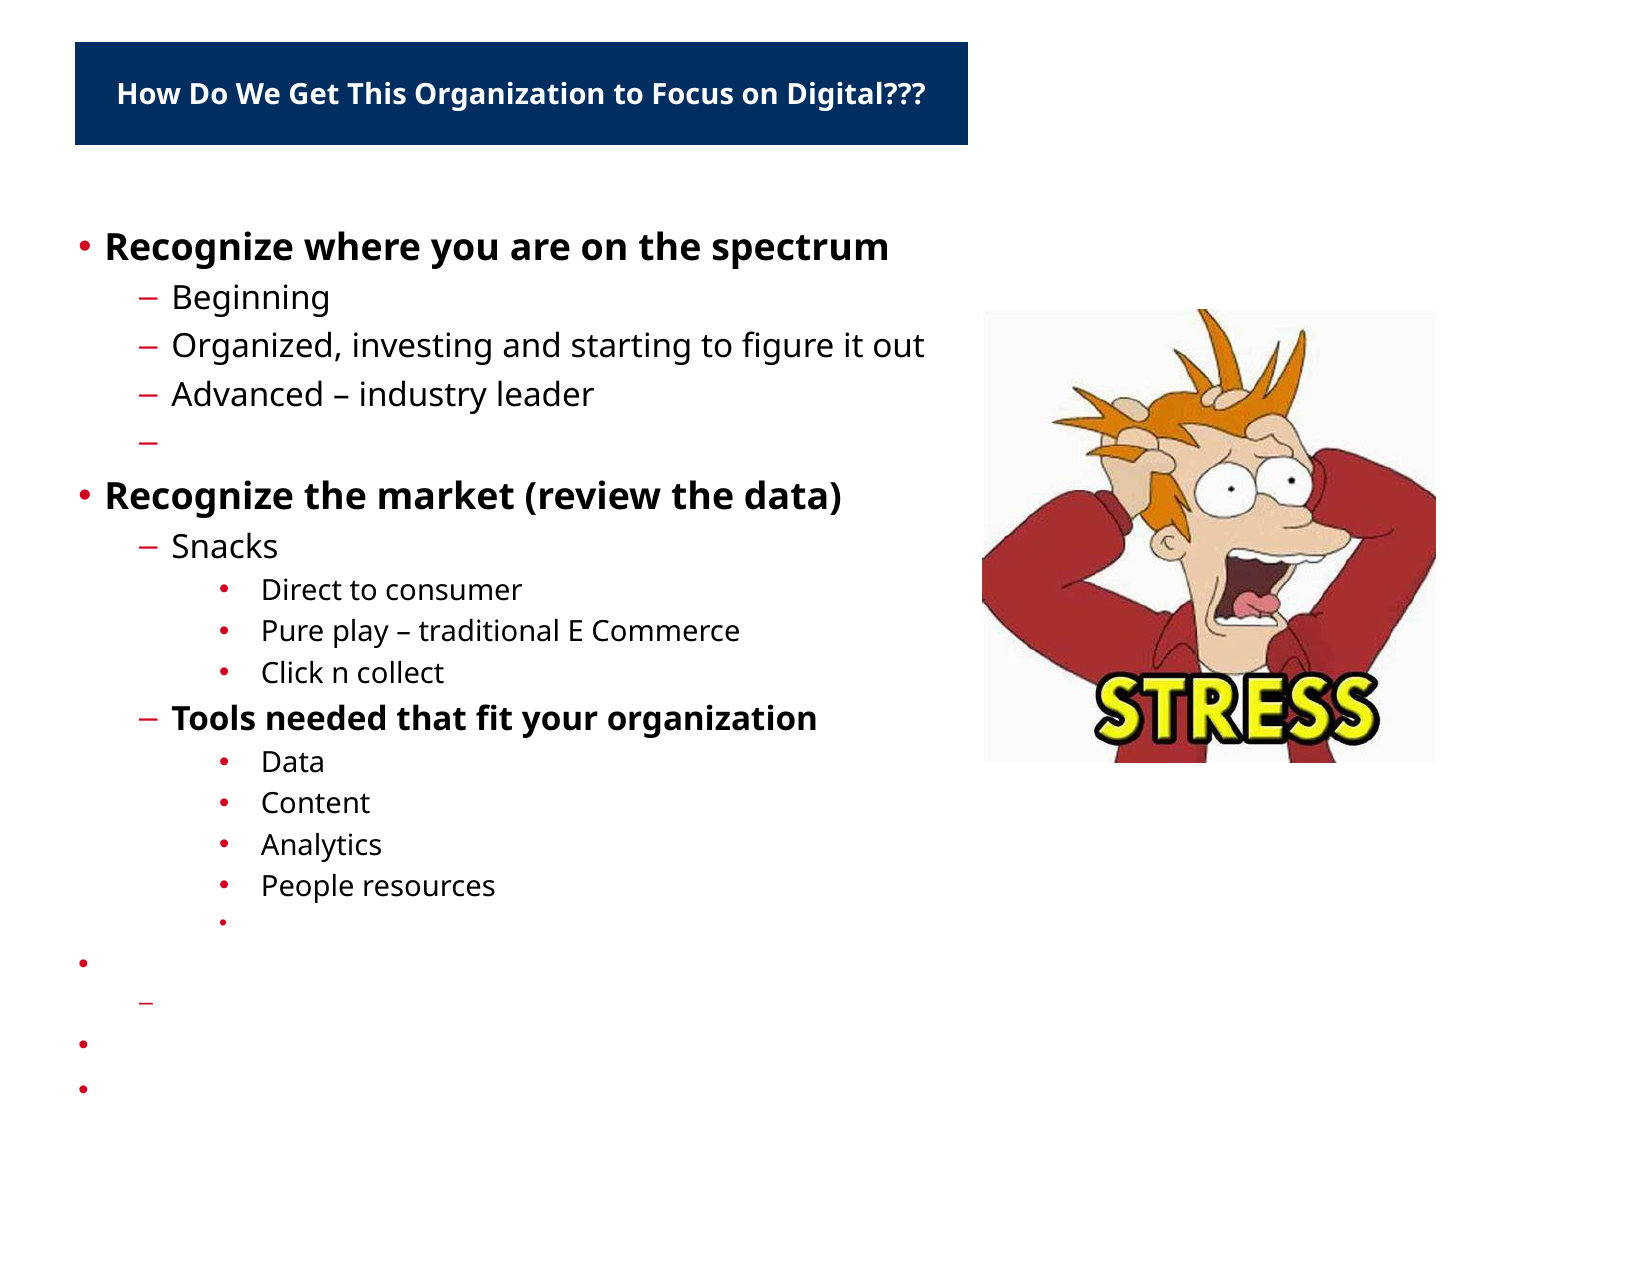

How Do We Get This Organization to Focus on Digital???
# Recognize where you are on the spectrum
Beginning
Organized, investing and starting to figure it out
Advanced – industry leader
Recognize the market (review the data)
Snacks
Direct to consumer
Pure play – traditional E Commerce
Click n collect
Tools needed that fit your organization
Data
Content
Analytics
People resources